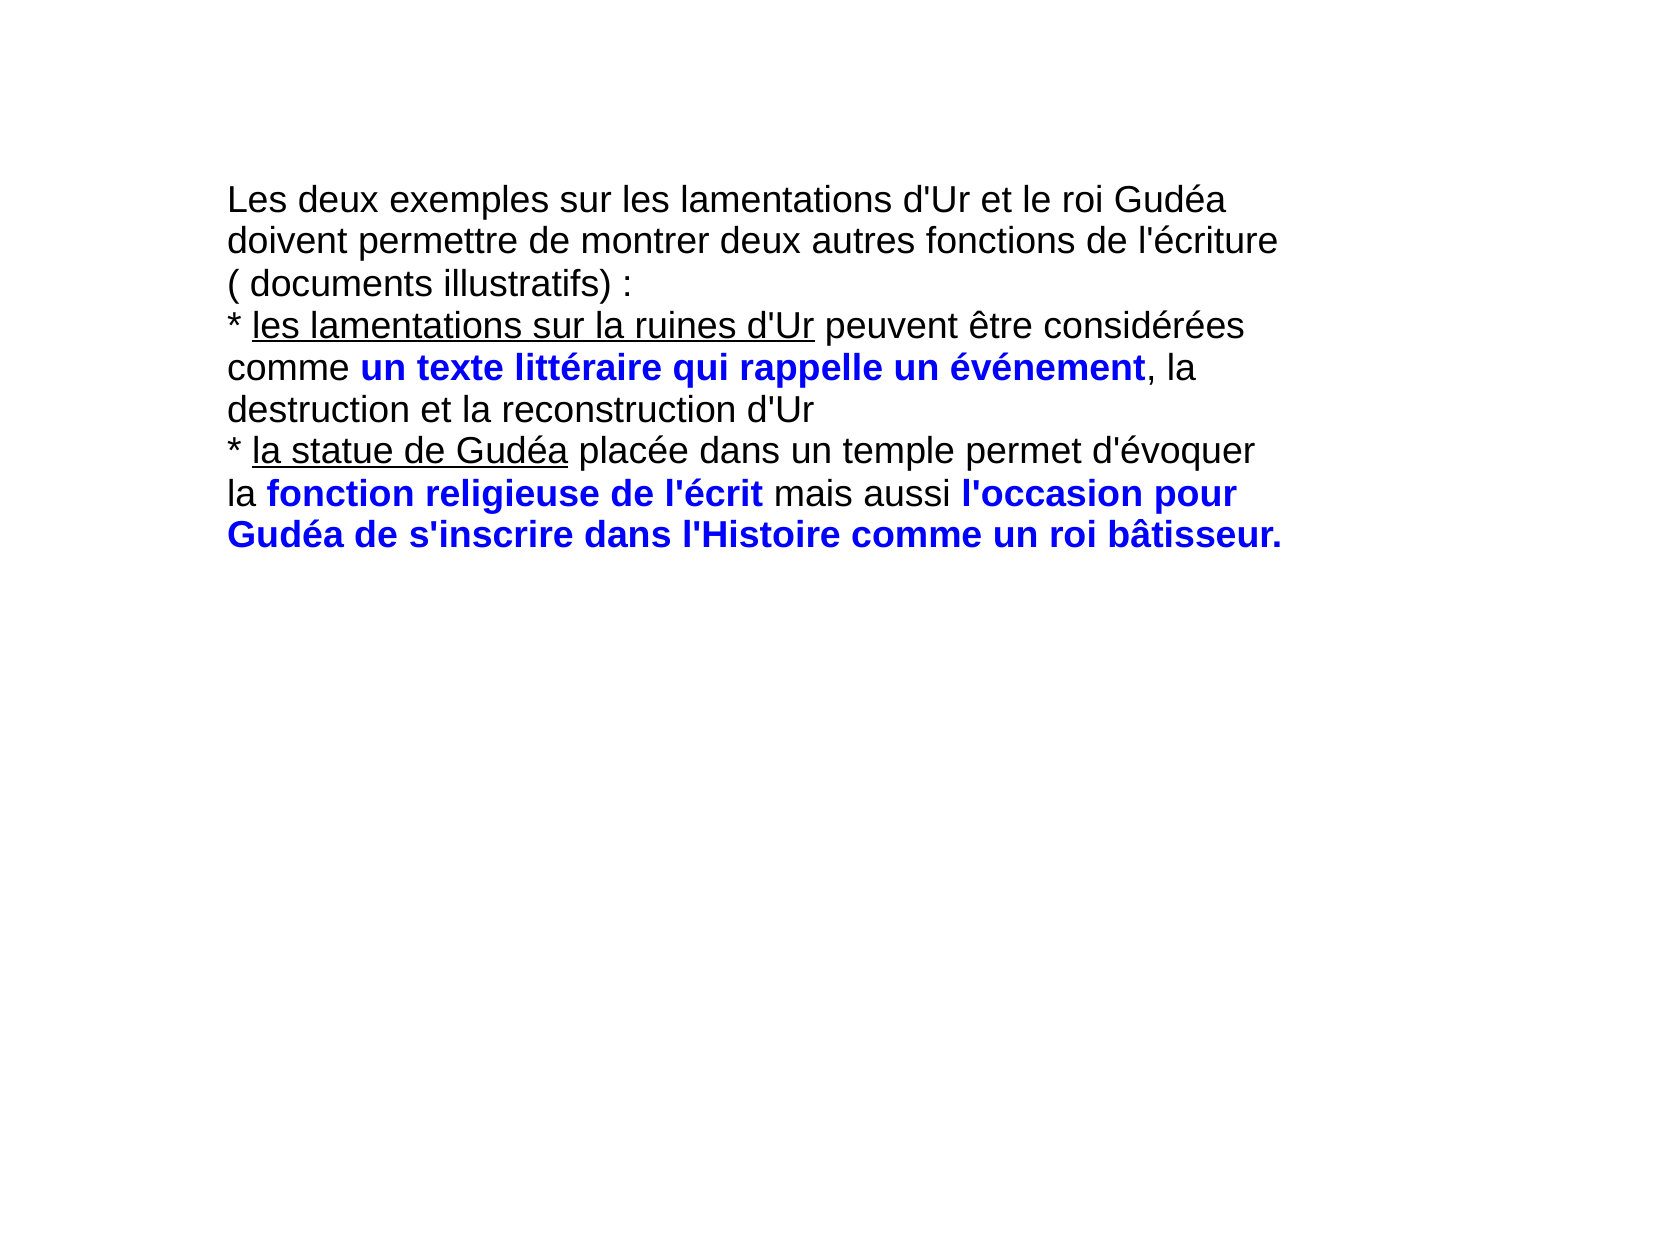

Les deux exemples sur les lamentations d'Ur et le roi Gudéa
doivent permettre de montrer deux autres fonctions de l'écriture
( documents illustratifs) :
* les lamentations sur la ruines d'Ur peuvent être considérées
comme un texte littéraire qui rappelle un événement, la
destruction et la reconstruction d'Ur
* la statue de Gudéa placée dans un temple permet d'évoquer
la fonction religieuse de l'écrit mais aussi l'occasion pour
Gudéa de s'inscrire dans l'Histoire comme un roi bâtisseur.